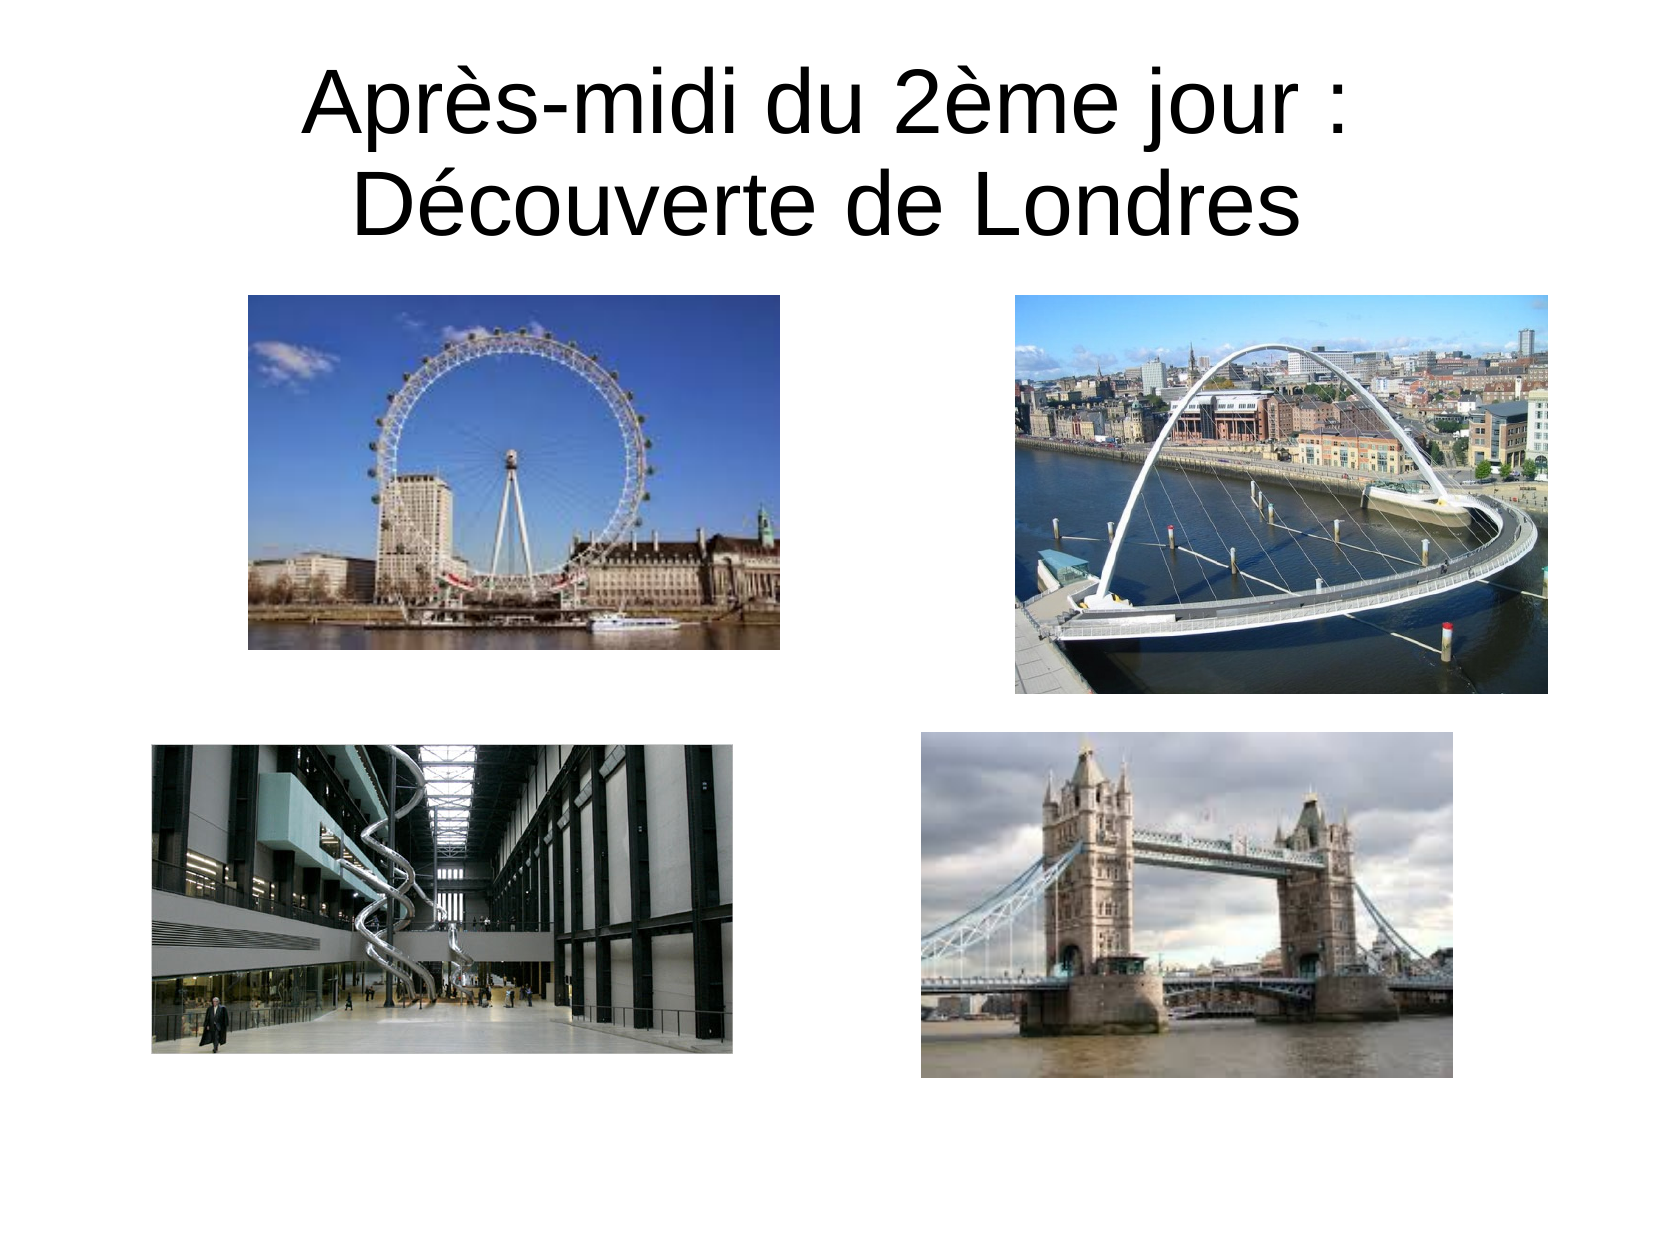

# Après-midi du 2ème jour : Découverte de Londres